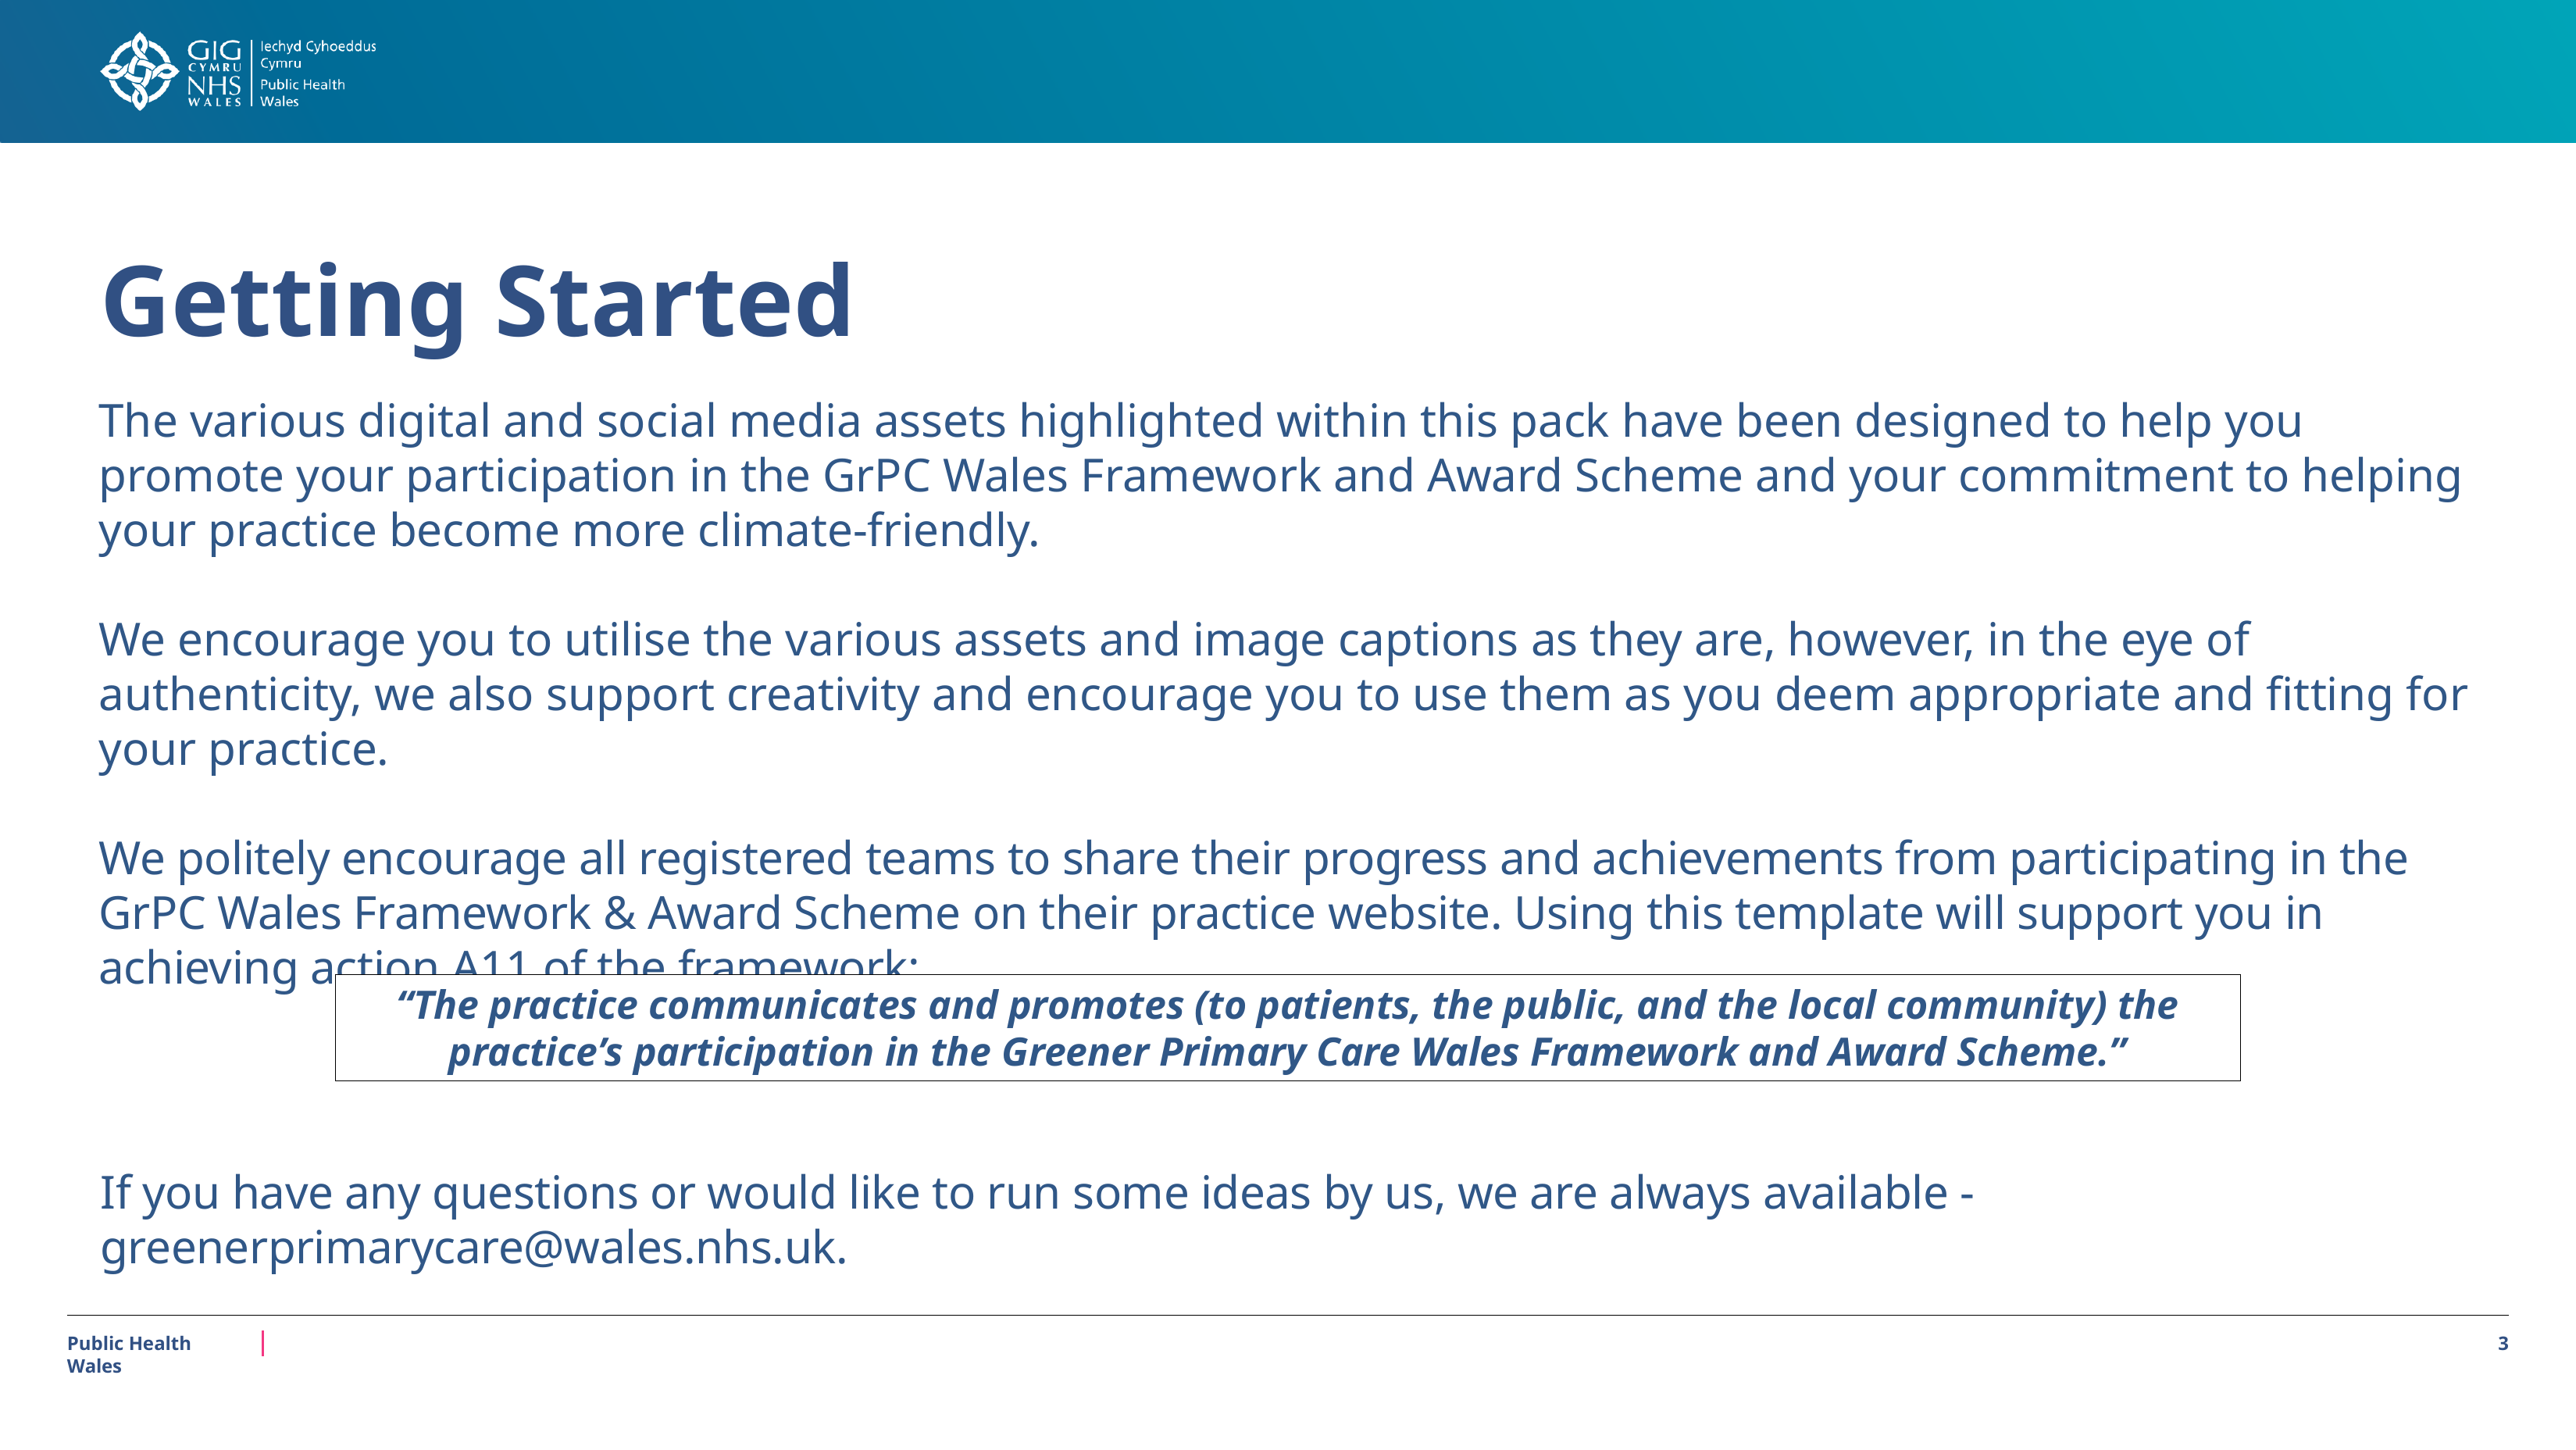

# Getting Started
The various digital and social media assets highlighted within this pack have been designed to help you promote your participation in the GrPC Wales Framework and Award Scheme and your commitment to helping your practice become more climate-friendly.
We encourage you to utilise the various assets and image captions as they are, however, in the eye of authenticity, we also support creativity and encourage you to use them as you deem appropriate and fitting for your practice.
We politely encourage all registered teams to share their progress and achievements from participating in the GrPC Wales Framework & Award Scheme on their practice website. Using this template will support you in achieving action A11 of the framework:
If you have any questions or would like to run some ideas by us, we are always available - greenerprimarycare@wales.nhs.uk.
“The practice communicates and promotes (to patients, the public, and the local community) the practice’s participation in the Greener Primary Care Wales Framework and Award Scheme.”
Public Health Wales